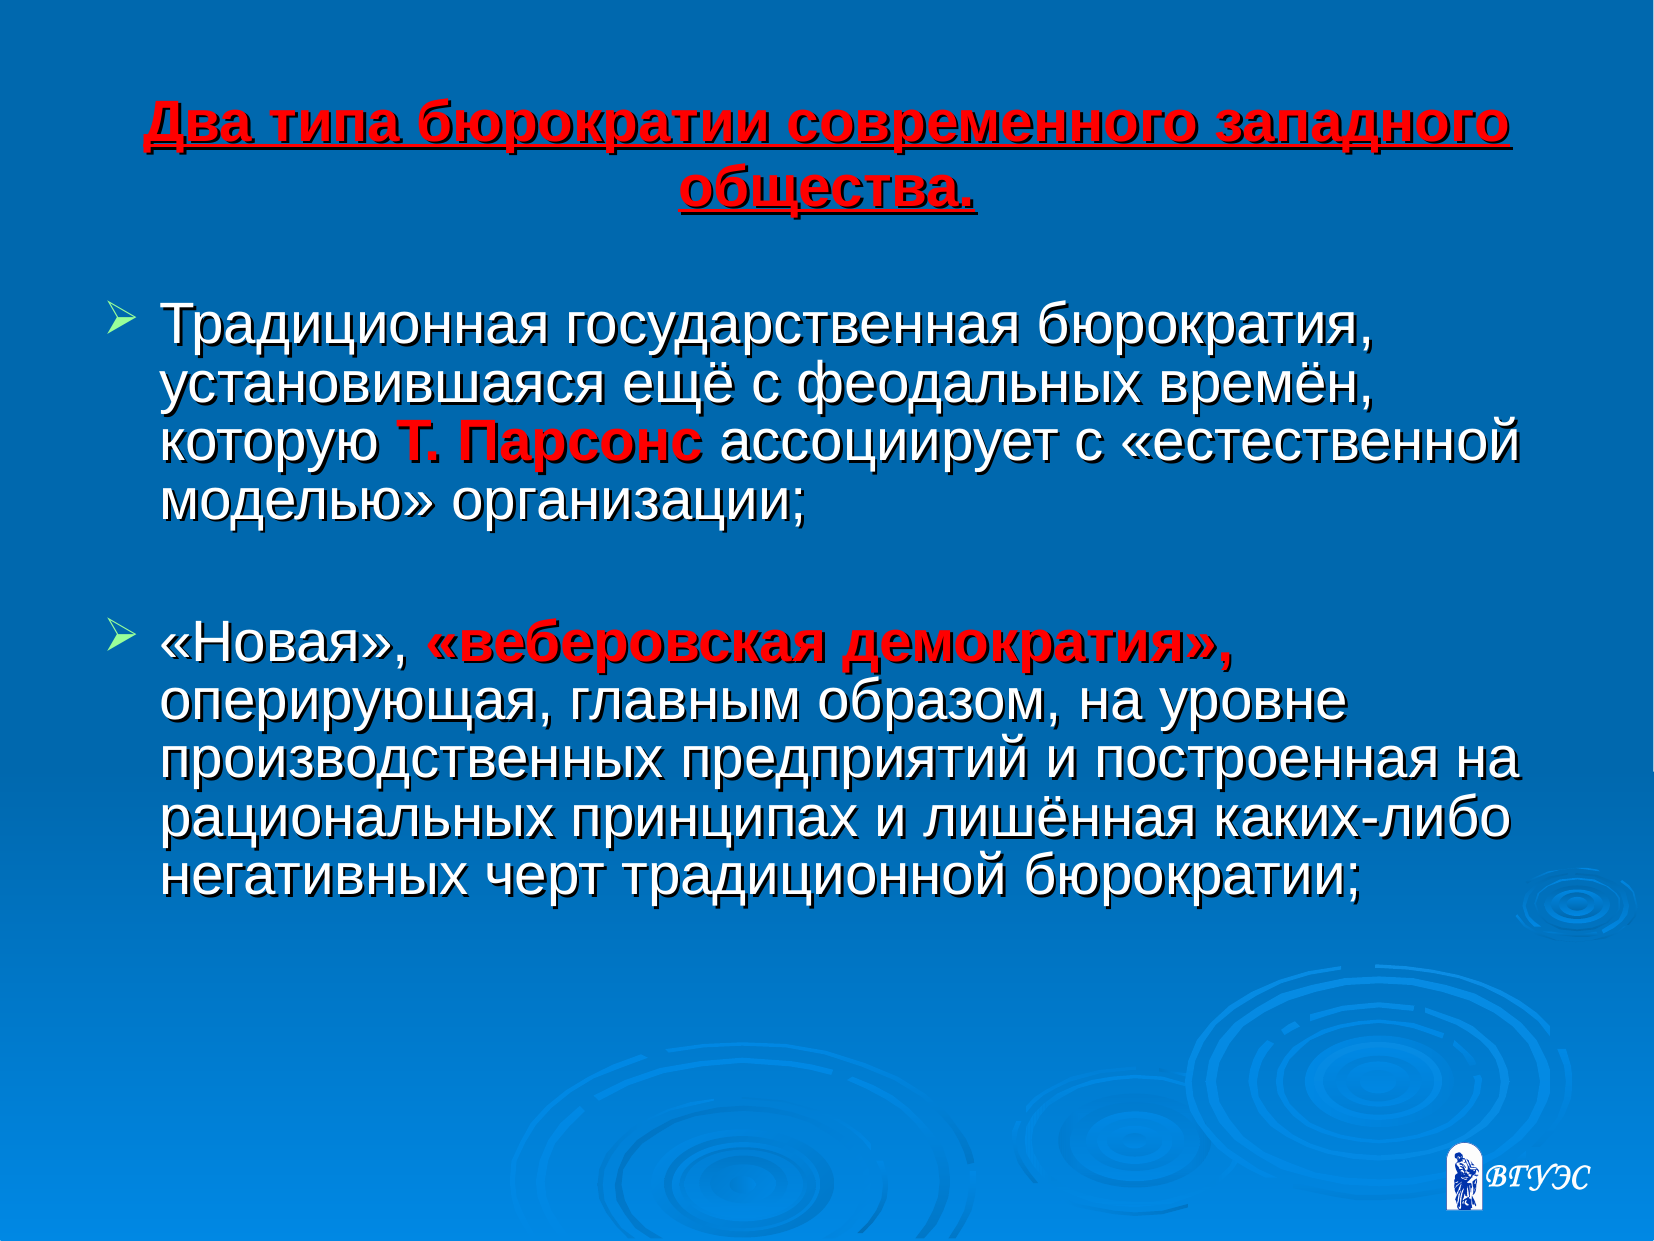

# Два типа бюрократии современного западного общества.
Традиционная государственная бюрократия, установившаяся ещё с феодальных времён, которую Т. Парсонс ассоциирует с «естественной моделью» организации;
«Новая», «веберовская демократия», оперирующая, главным образом, на уровне производственных предприятий и построенная на рациональных принципах и лишённая каких-либо негативных черт традиционной бюрократии;